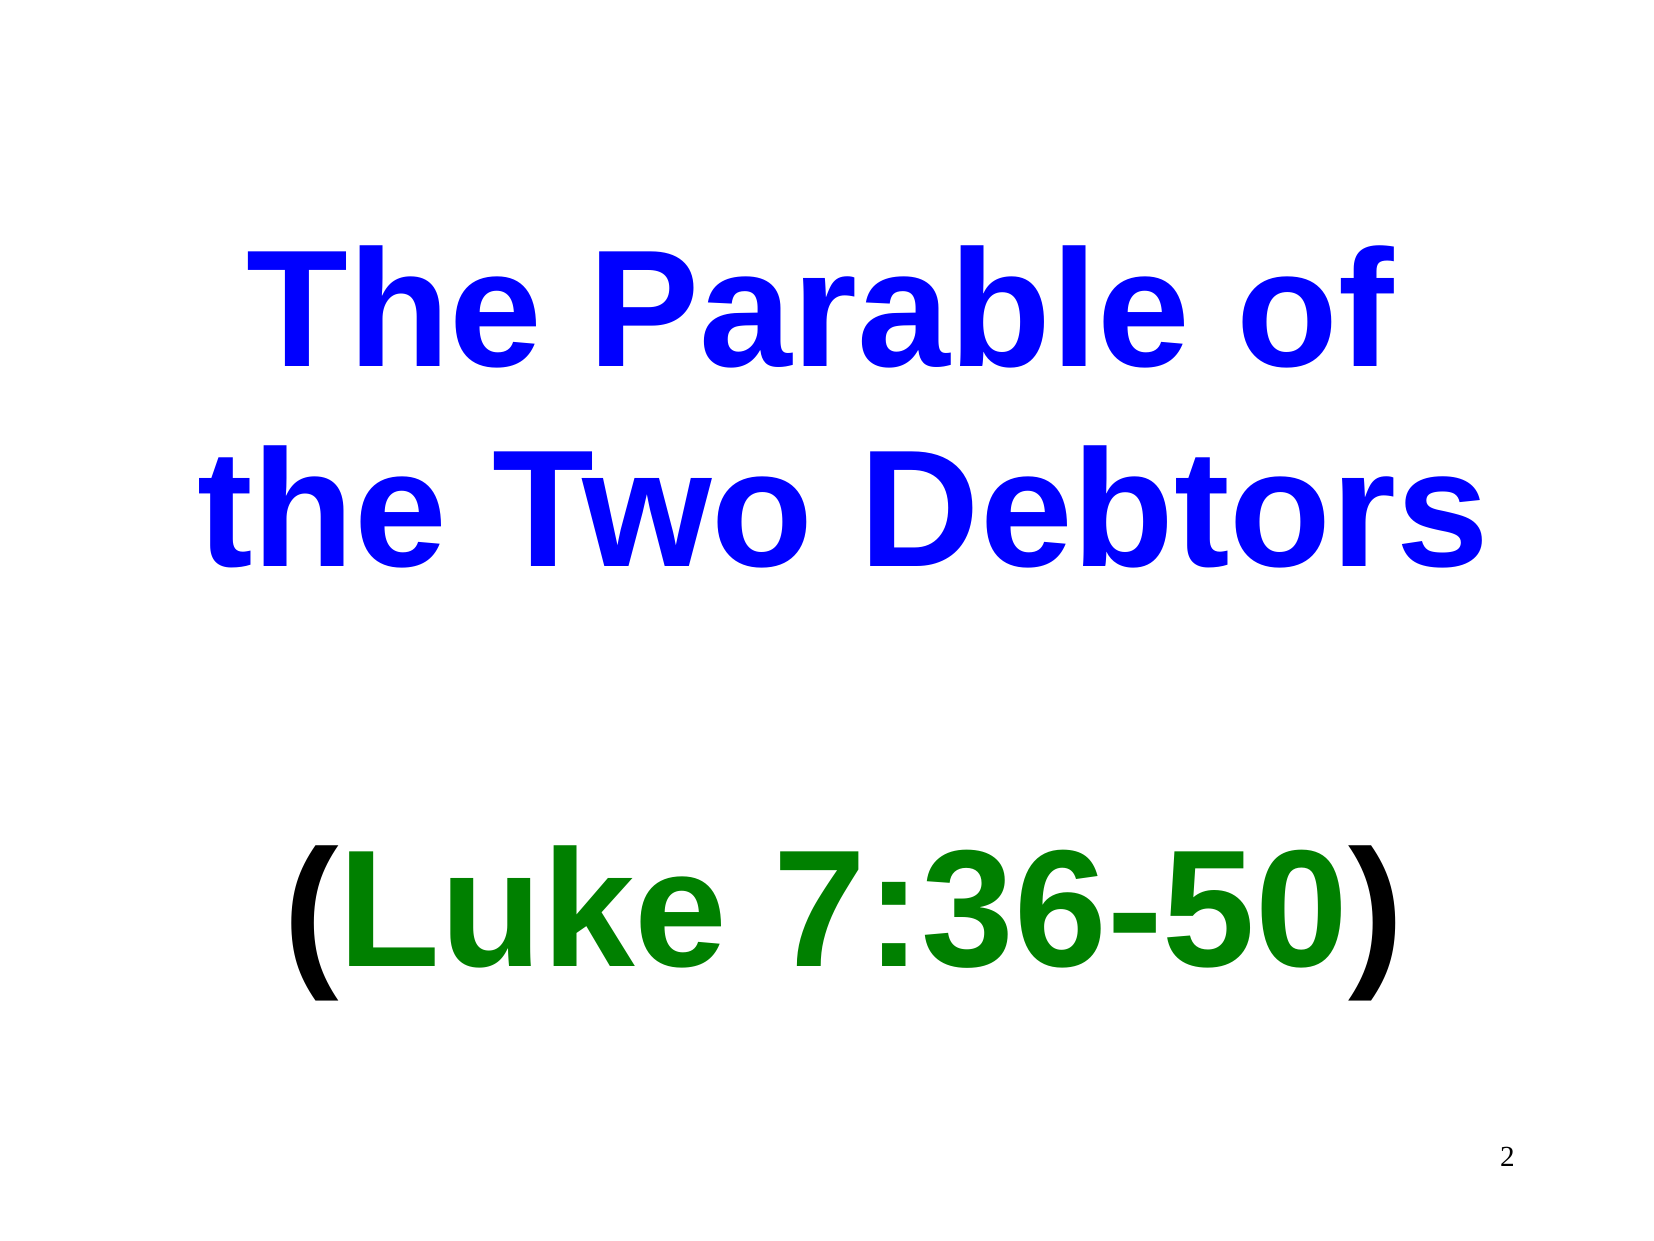

# The Parable of the Two Debtors (Luke 7:36-50)